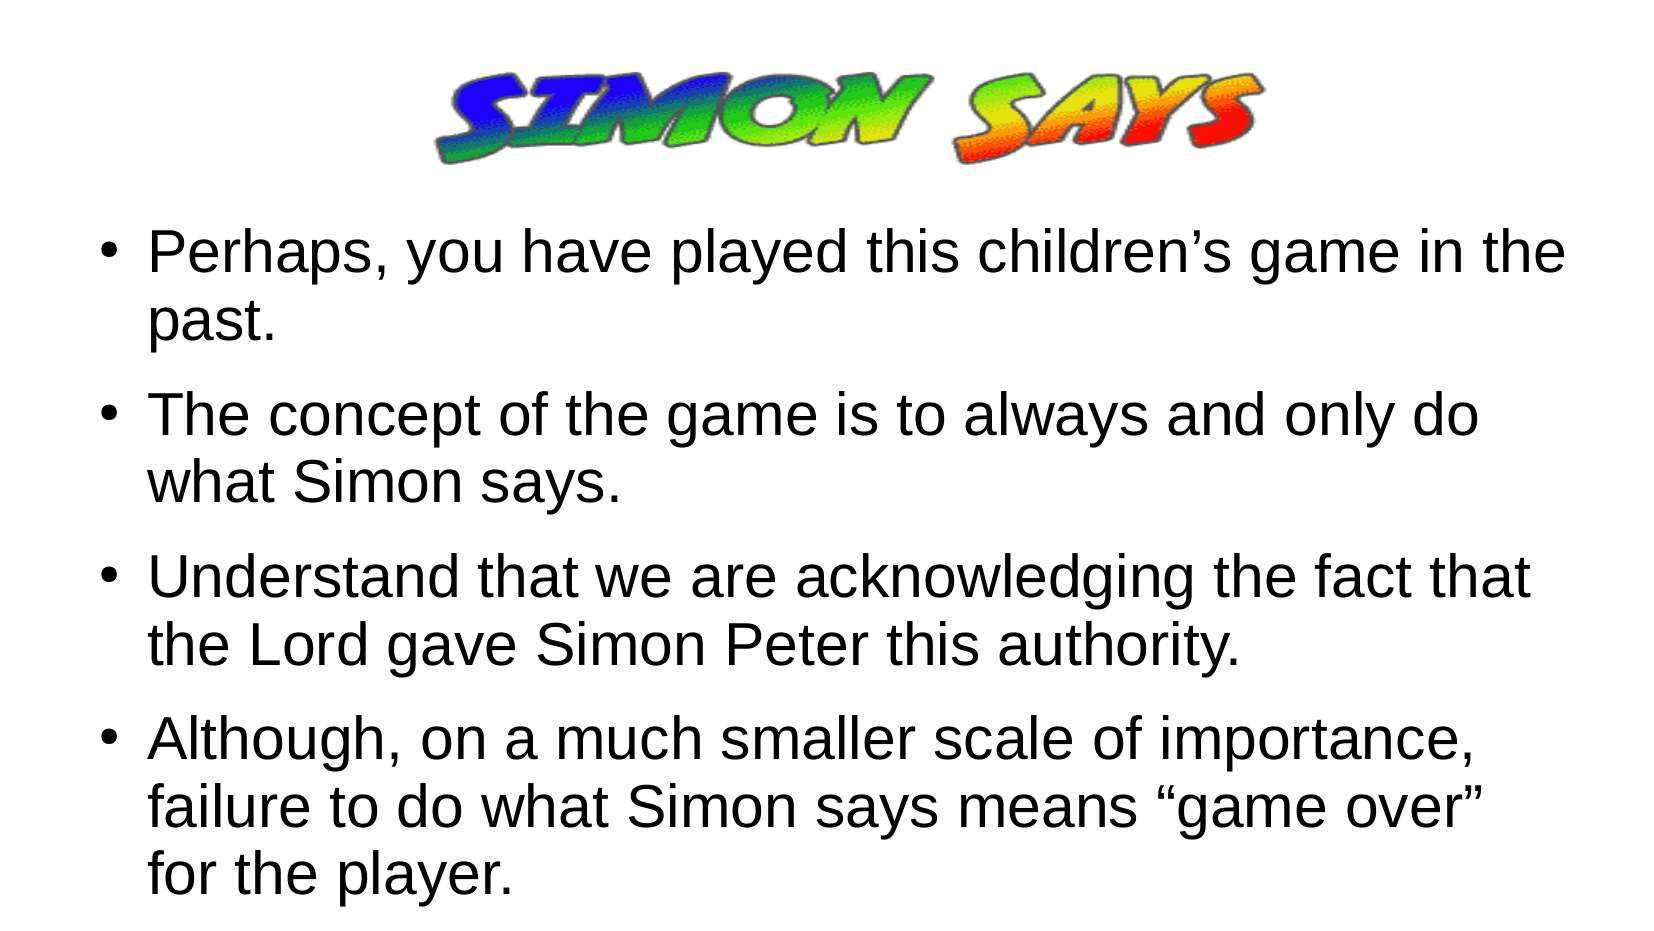

#
Perhaps, you have played this children’s game in the past.
The concept of the game is to always and only do what Simon says.
Understand that we are acknowledging the fact that the Lord gave Simon Peter this authority.
Although, on a much smaller scale of importance, failure to do what Simon says means “game over” for the player.